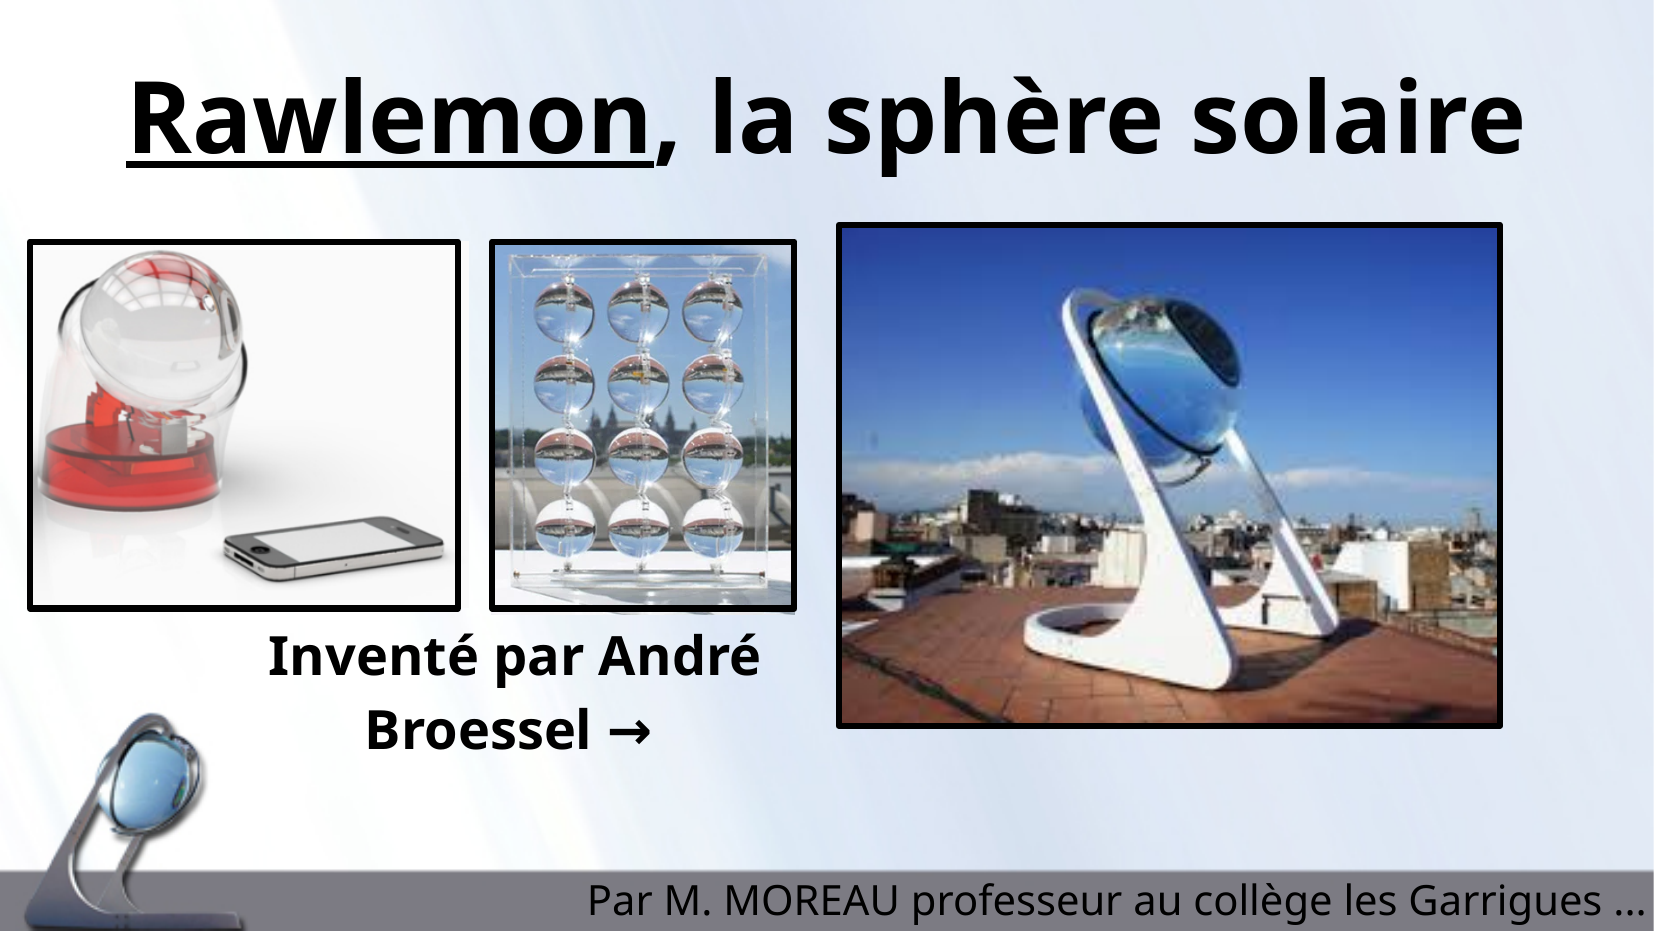

# Rawlemon, la sphère solaire
Inventé par André Broessel →
Par M. MOREAU professeur au collège les Garrigues ...